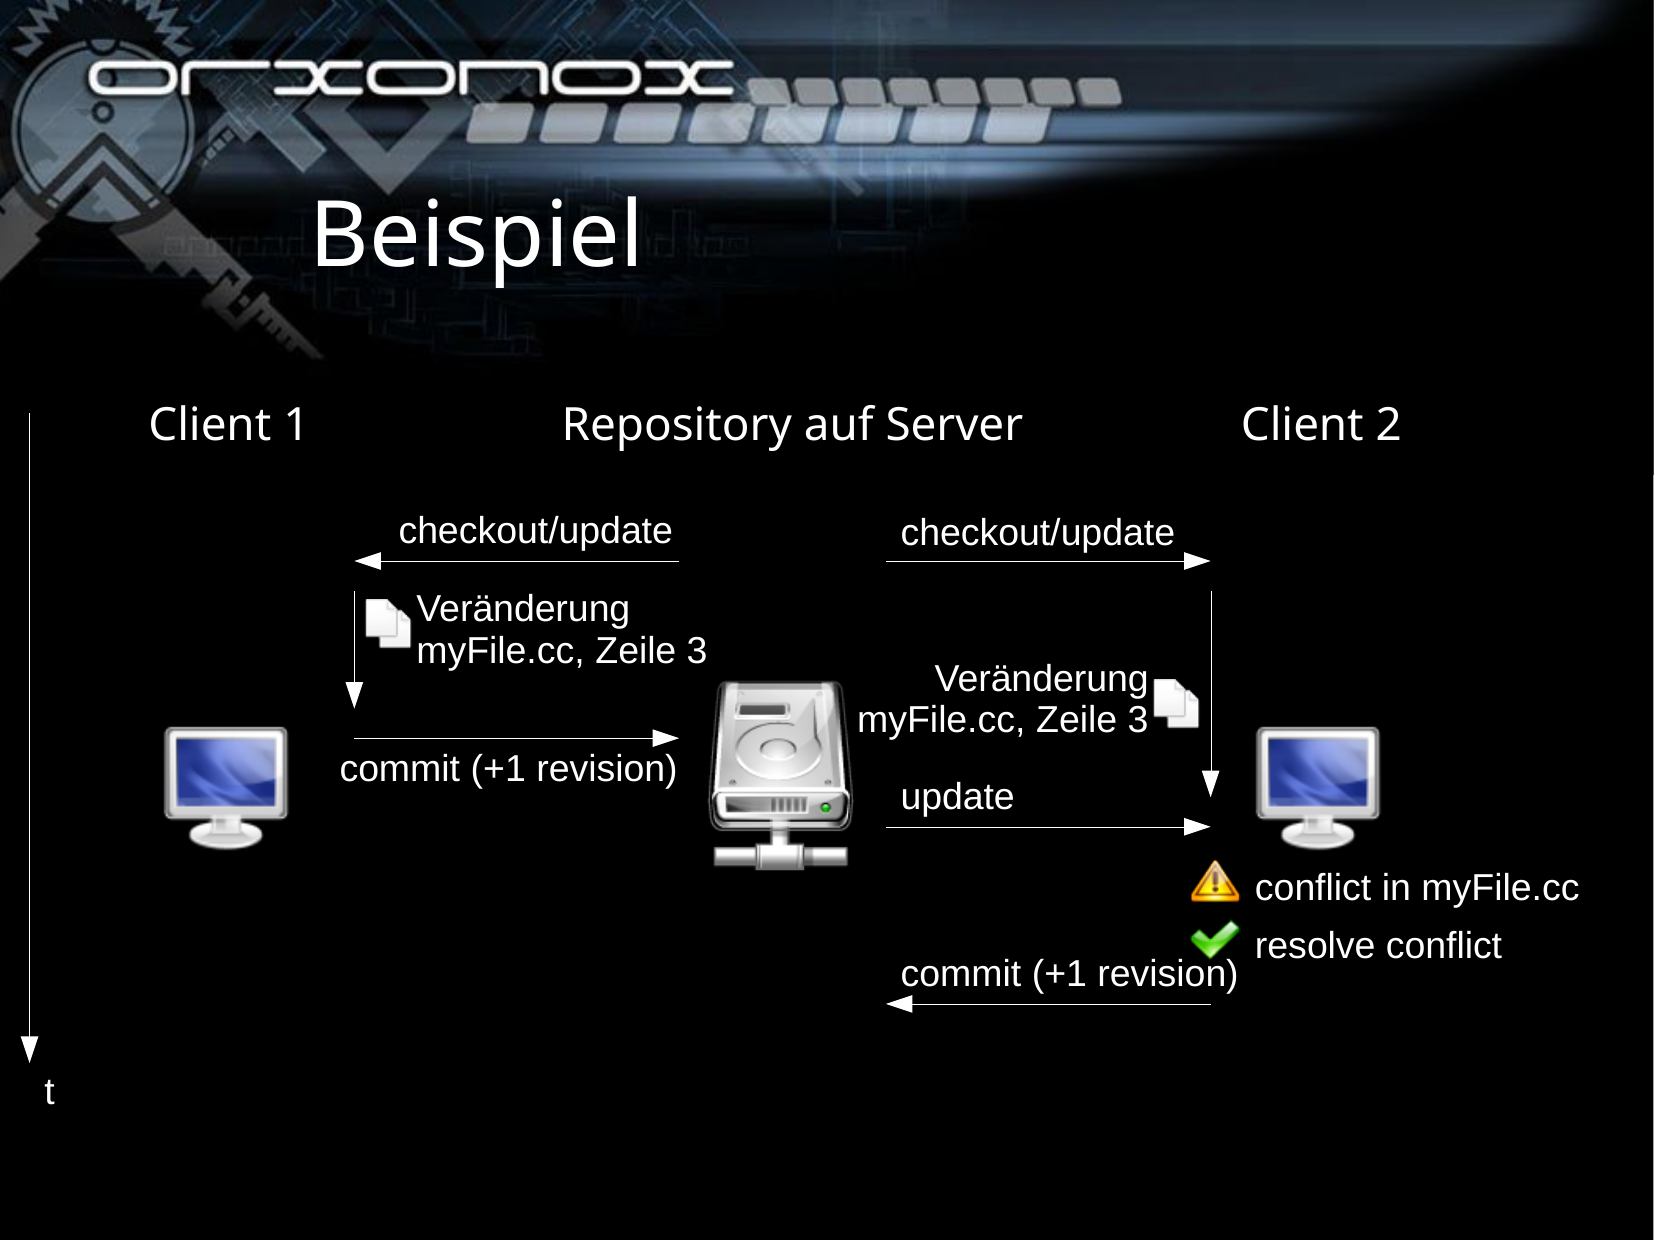

Beispiel
Client 1
Repository auf Server
Client 2
checkout/update
checkout/update
Veränderung
myFile.cc, Zeile 3
Veränderung
myFile.cc, Zeile 3
commit (+1 revision)
update
conflict in myFile.cc
resolve conflict
commit (+1 revision)
t